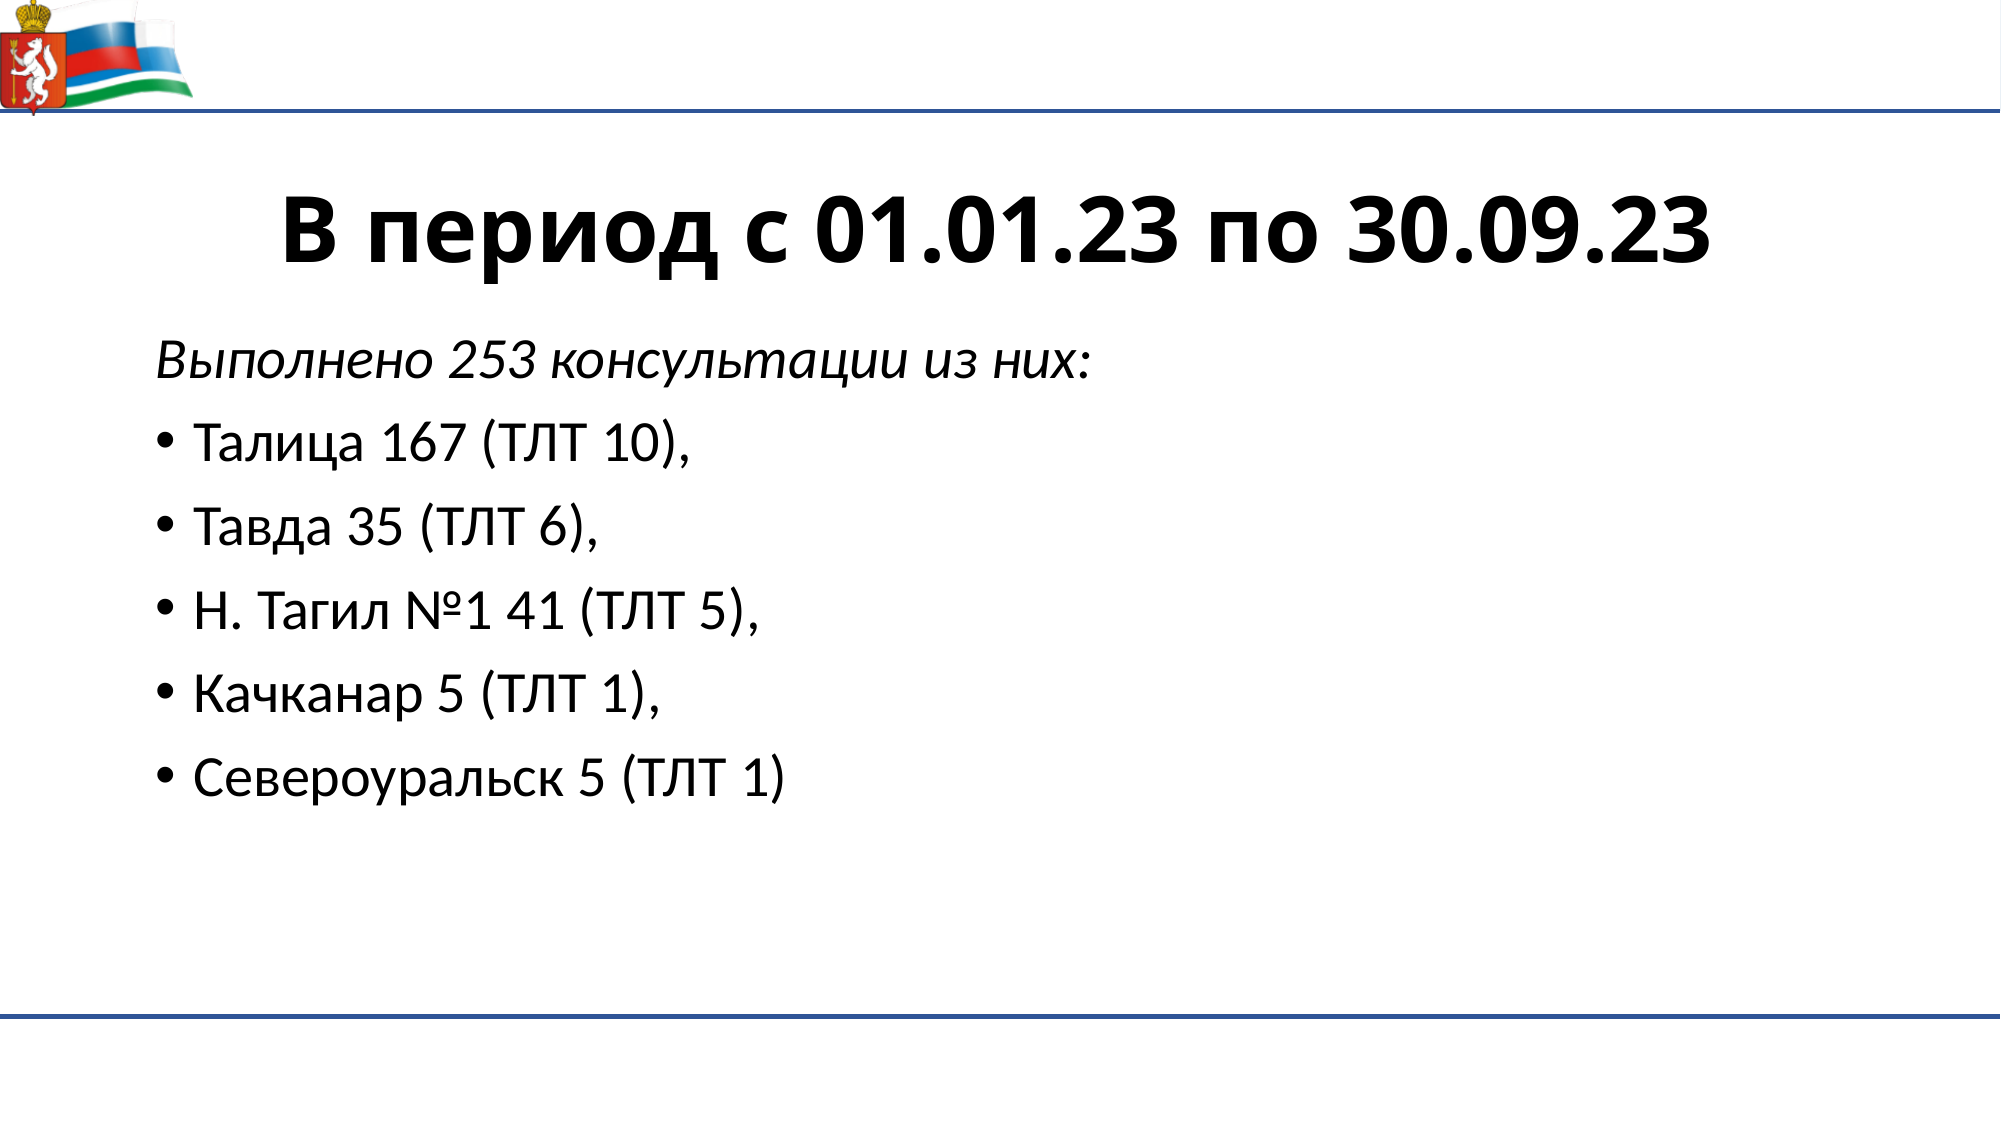

# В период с 01.01.23 по 30.09.23
Выполнено 253 консультации из них:
Талица 167 (ТЛТ 10),
Тавда 35 (ТЛТ 6),
Н. Тагил №1 41 (ТЛТ 5),
Качканар 5 (ТЛТ 1),
Североуральск 5 (ТЛТ 1)